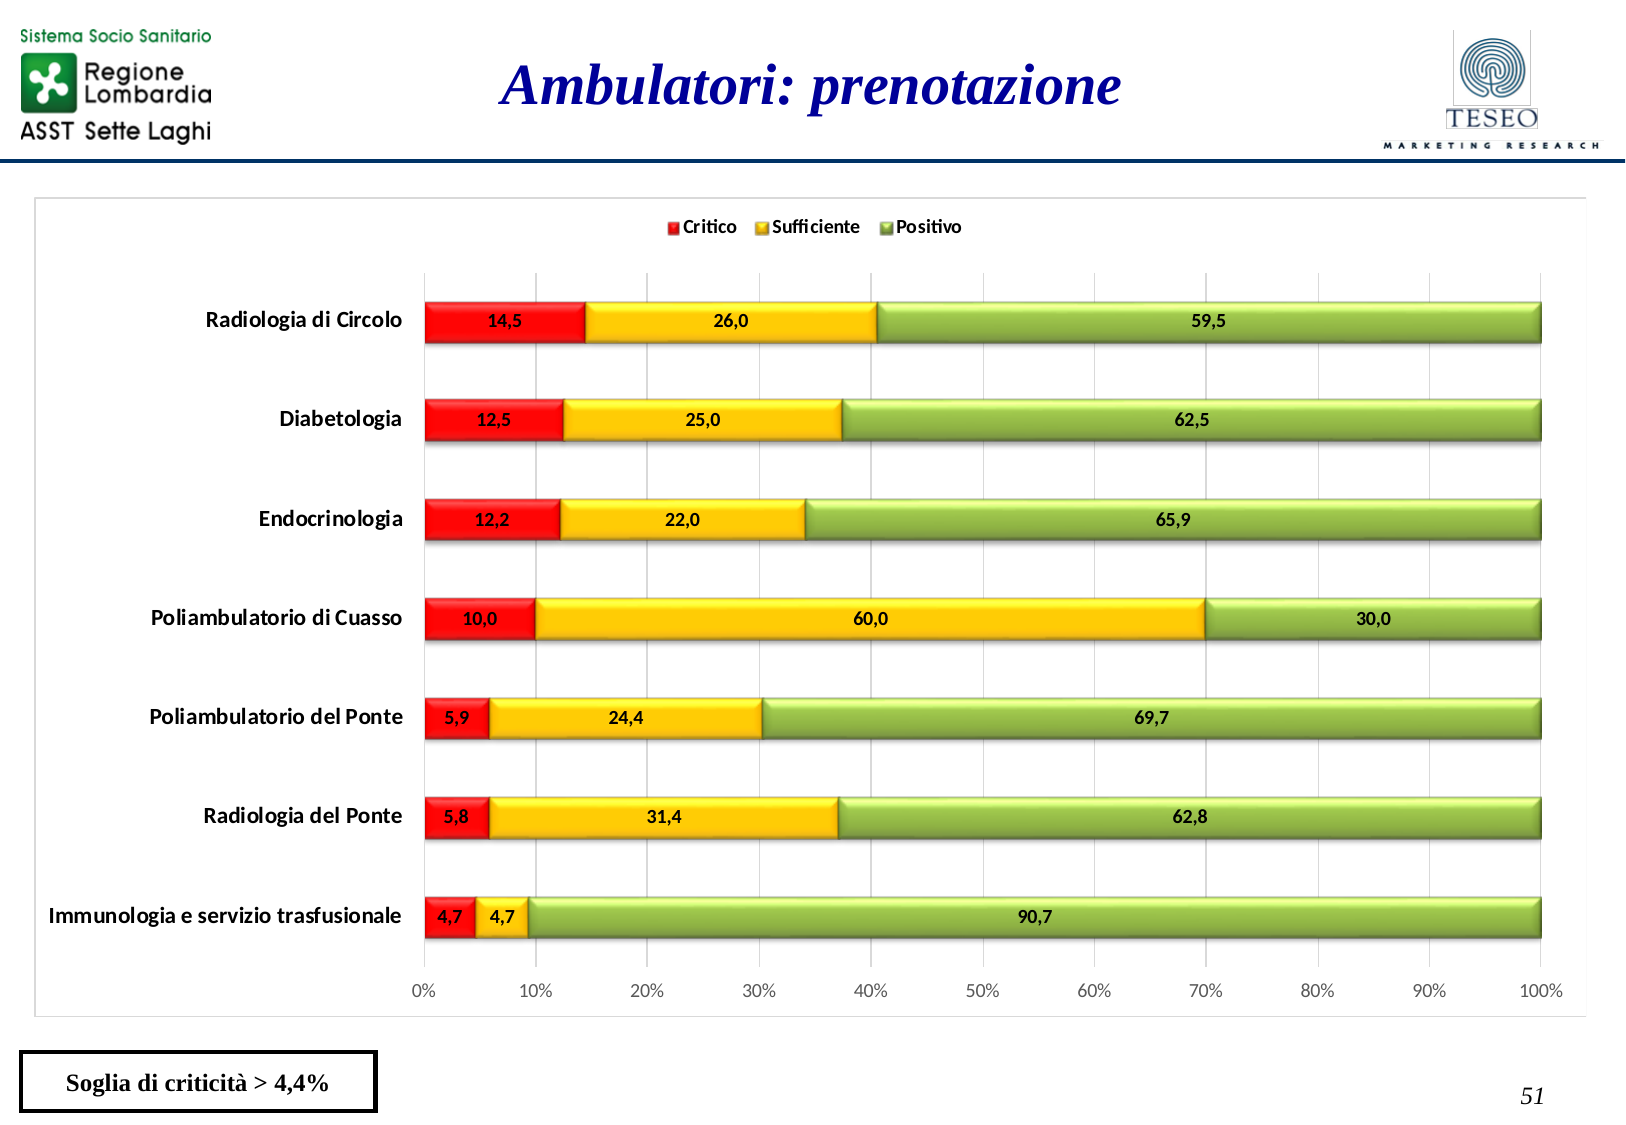

Ambulatori: prenotazione
Soglia di criticità > 4,4%